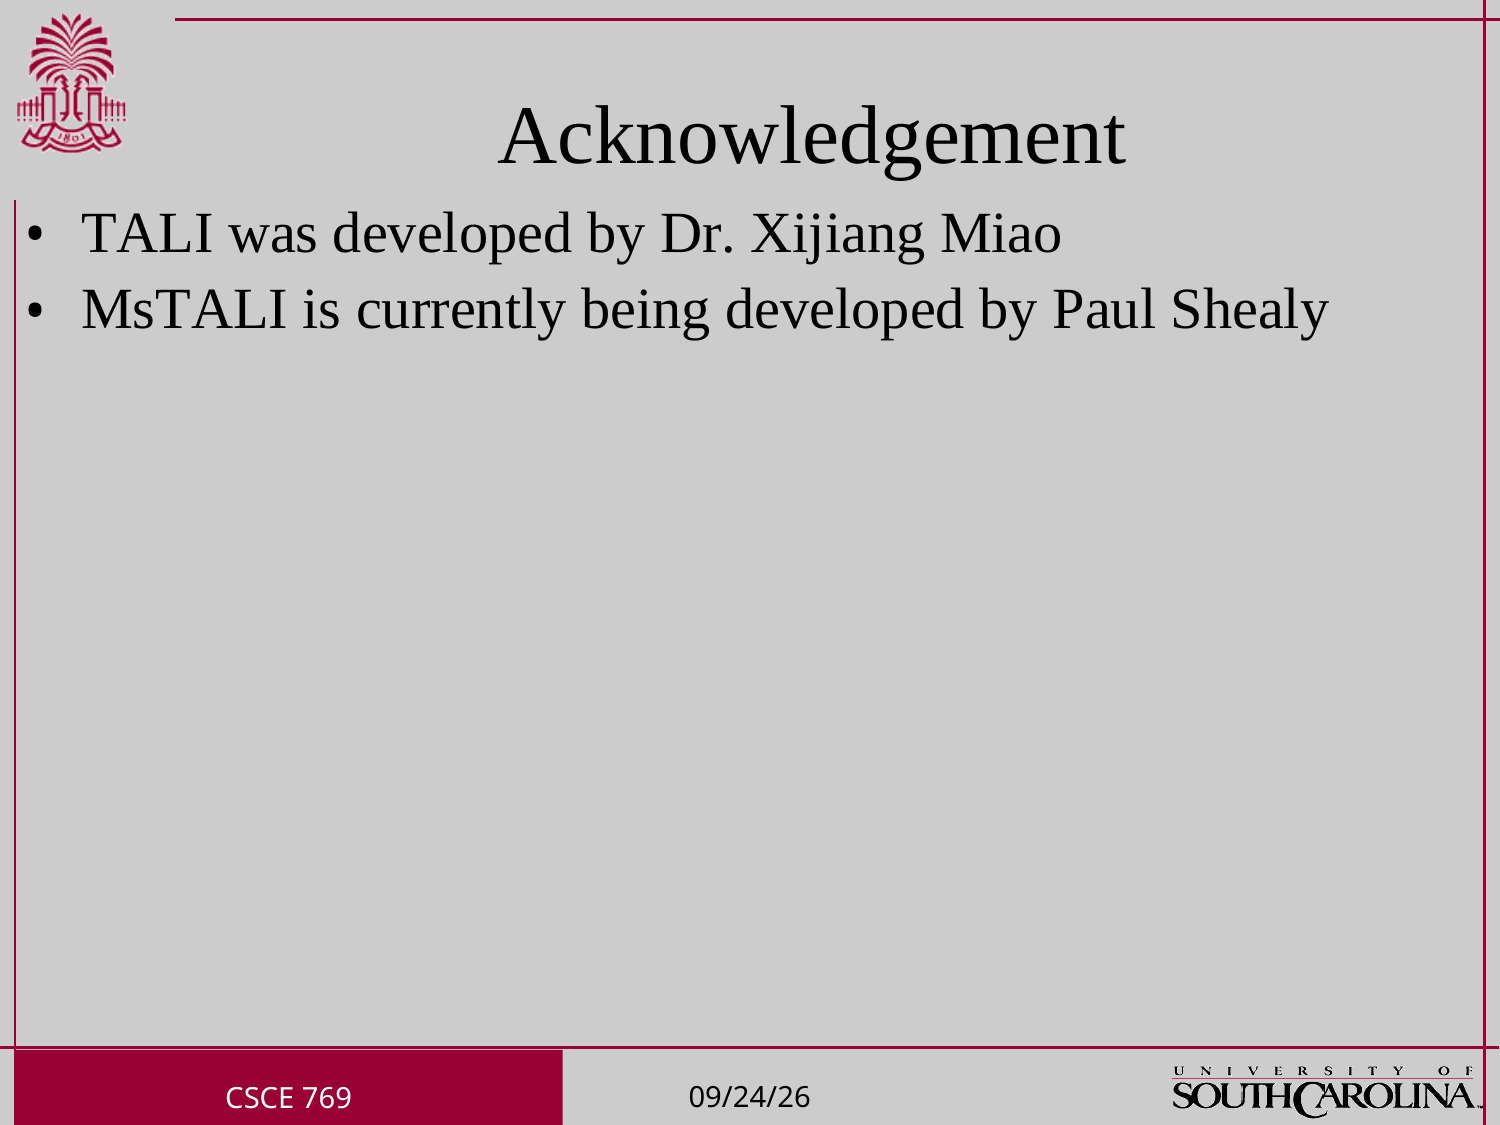

# Acknowledgement
TALI was developed by Dr. Xijiang Miao
MsTALI is currently being developed by Paul Shealy